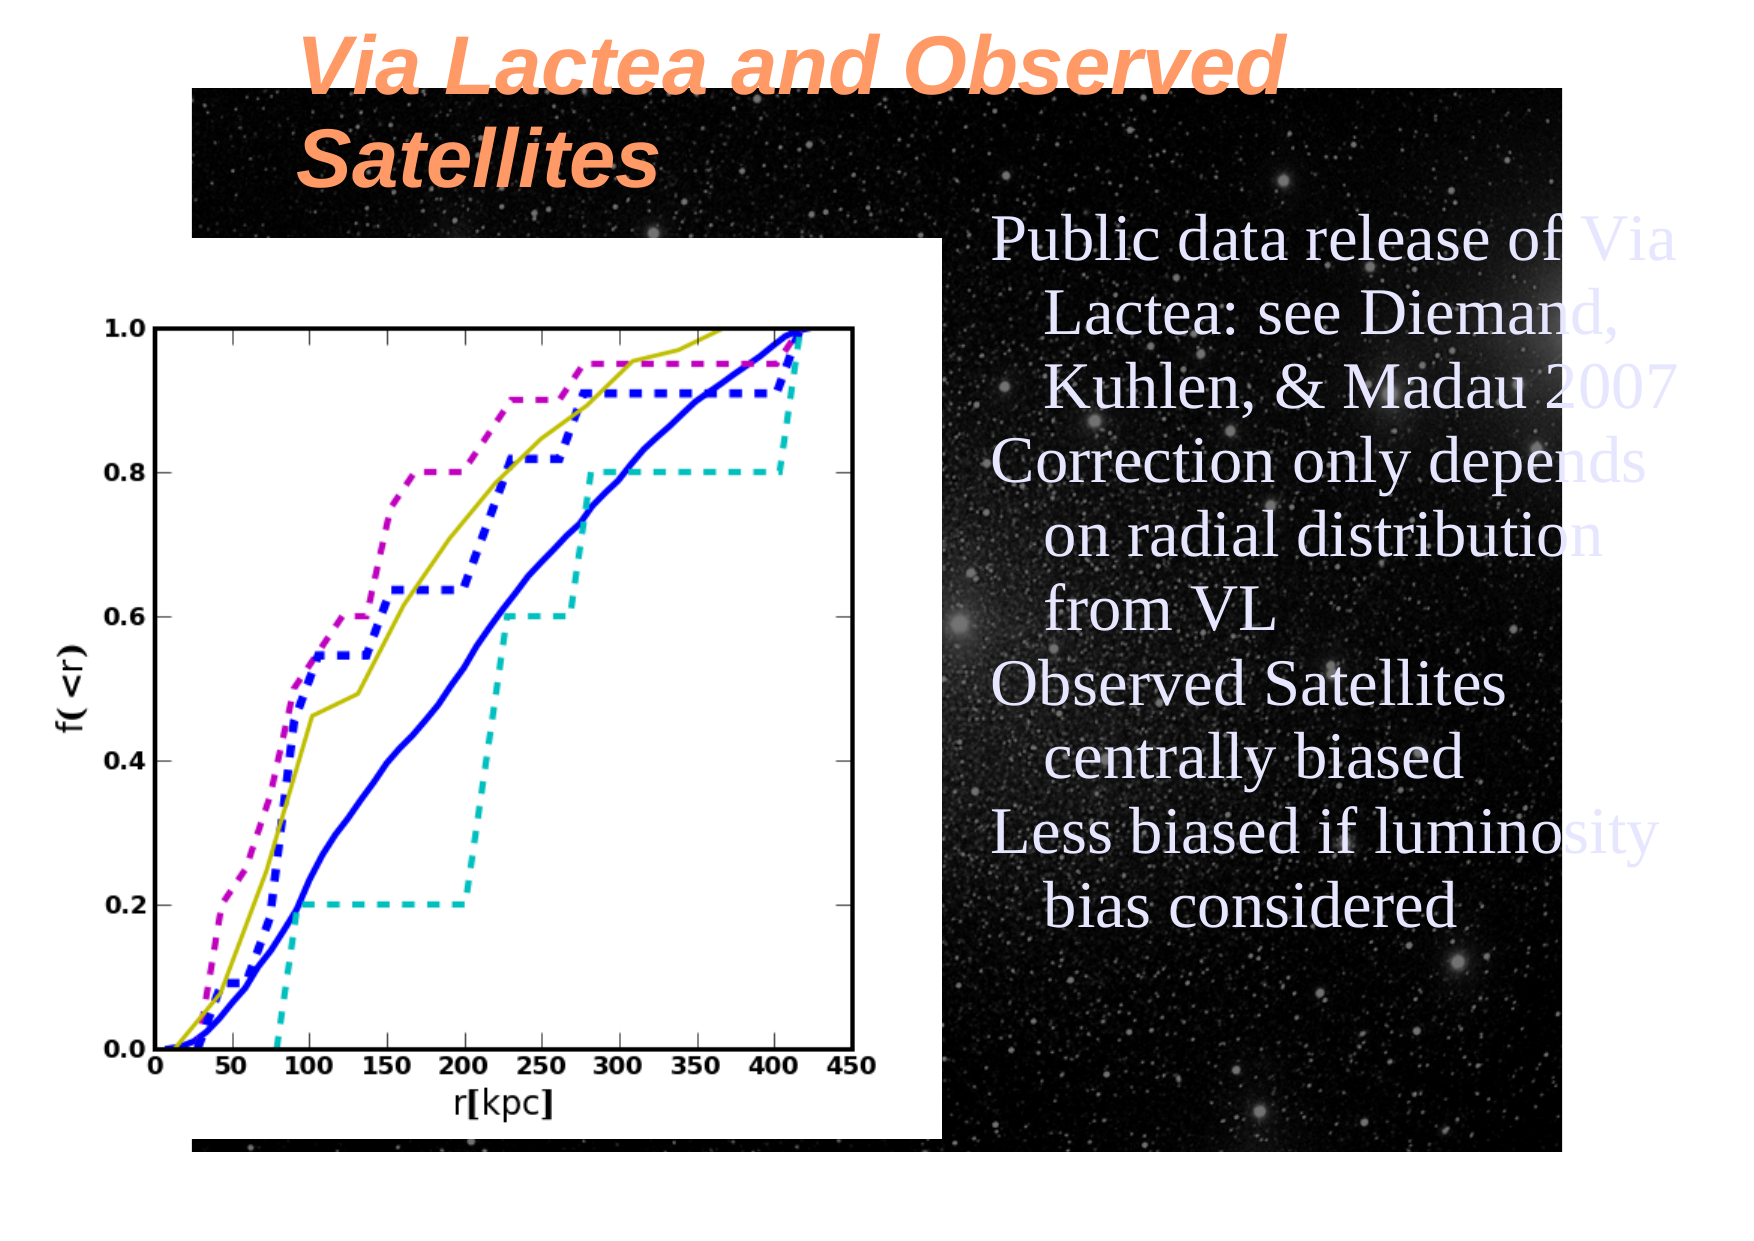

# Via Lactea and Observed Satellites
Public data release of Via Lactea: see Diemand, Kuhlen, & Madau 2007
Correction only depends on radial distribution from VL
Observed Satellites centrally biased
Less biased if luminosity bias considered
Tollerud et al. 2008